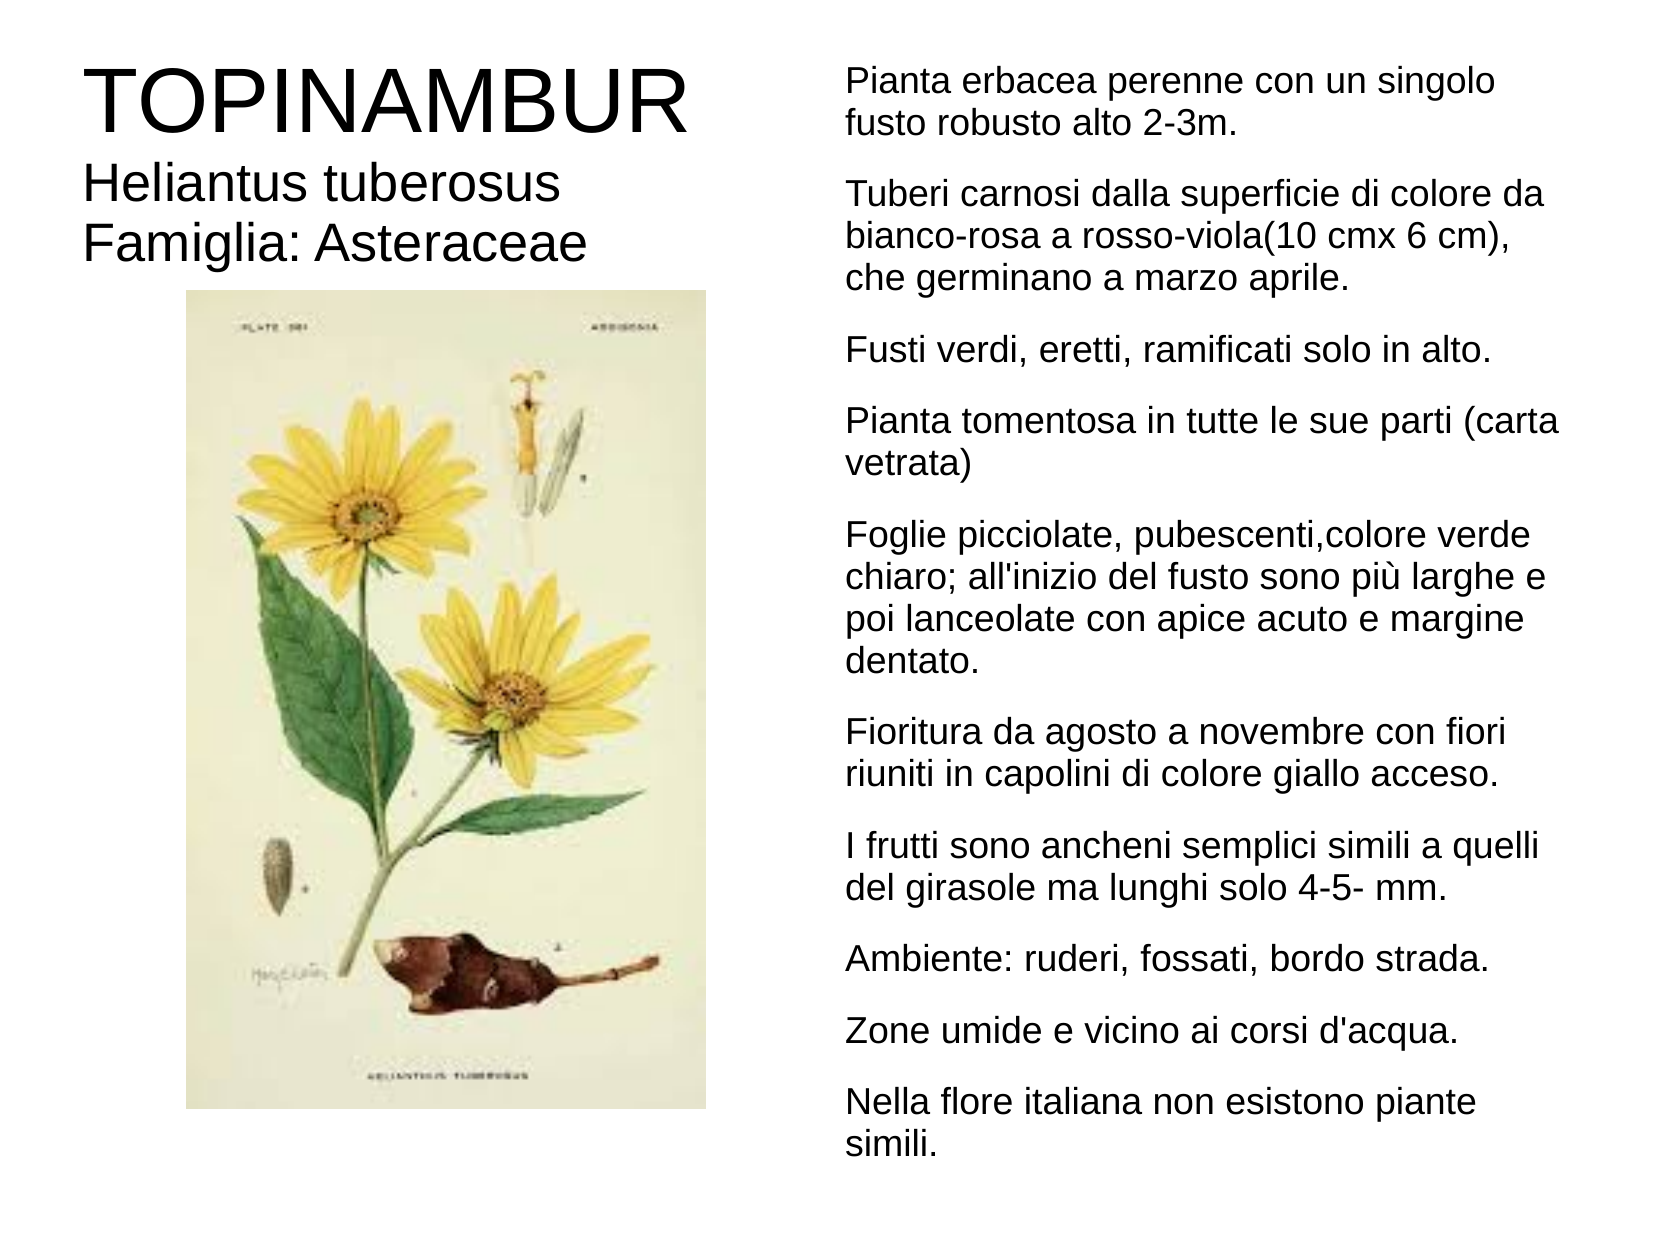

# TOPINAMBUR Heliantus tuberosus Famiglia: Asteraceae
Pianta erbacea perenne con un singolo fusto robusto alto 2-3m.
Tuberi carnosi dalla superficie di colore da bianco-rosa a rosso-viola(10 cmx 6 cm), che germinano a marzo aprile.
Fusti verdi, eretti, ramificati solo in alto.
Pianta tomentosa in tutte le sue parti (carta vetrata)
Foglie picciolate, pubescenti,colore verde chiaro; all'inizio del fusto sono più larghe e poi lanceolate con apice acuto e margine dentato.
Fioritura da agosto a novembre con fiori riuniti in capolini di colore giallo acceso.
I frutti sono ancheni semplici simili a quelli del girasole ma lunghi solo 4-5- mm.
Ambiente: ruderi, fossati, bordo strada.
Zone umide e vicino ai corsi d'acqua.
Nella flore italiana non esistono piante simili.